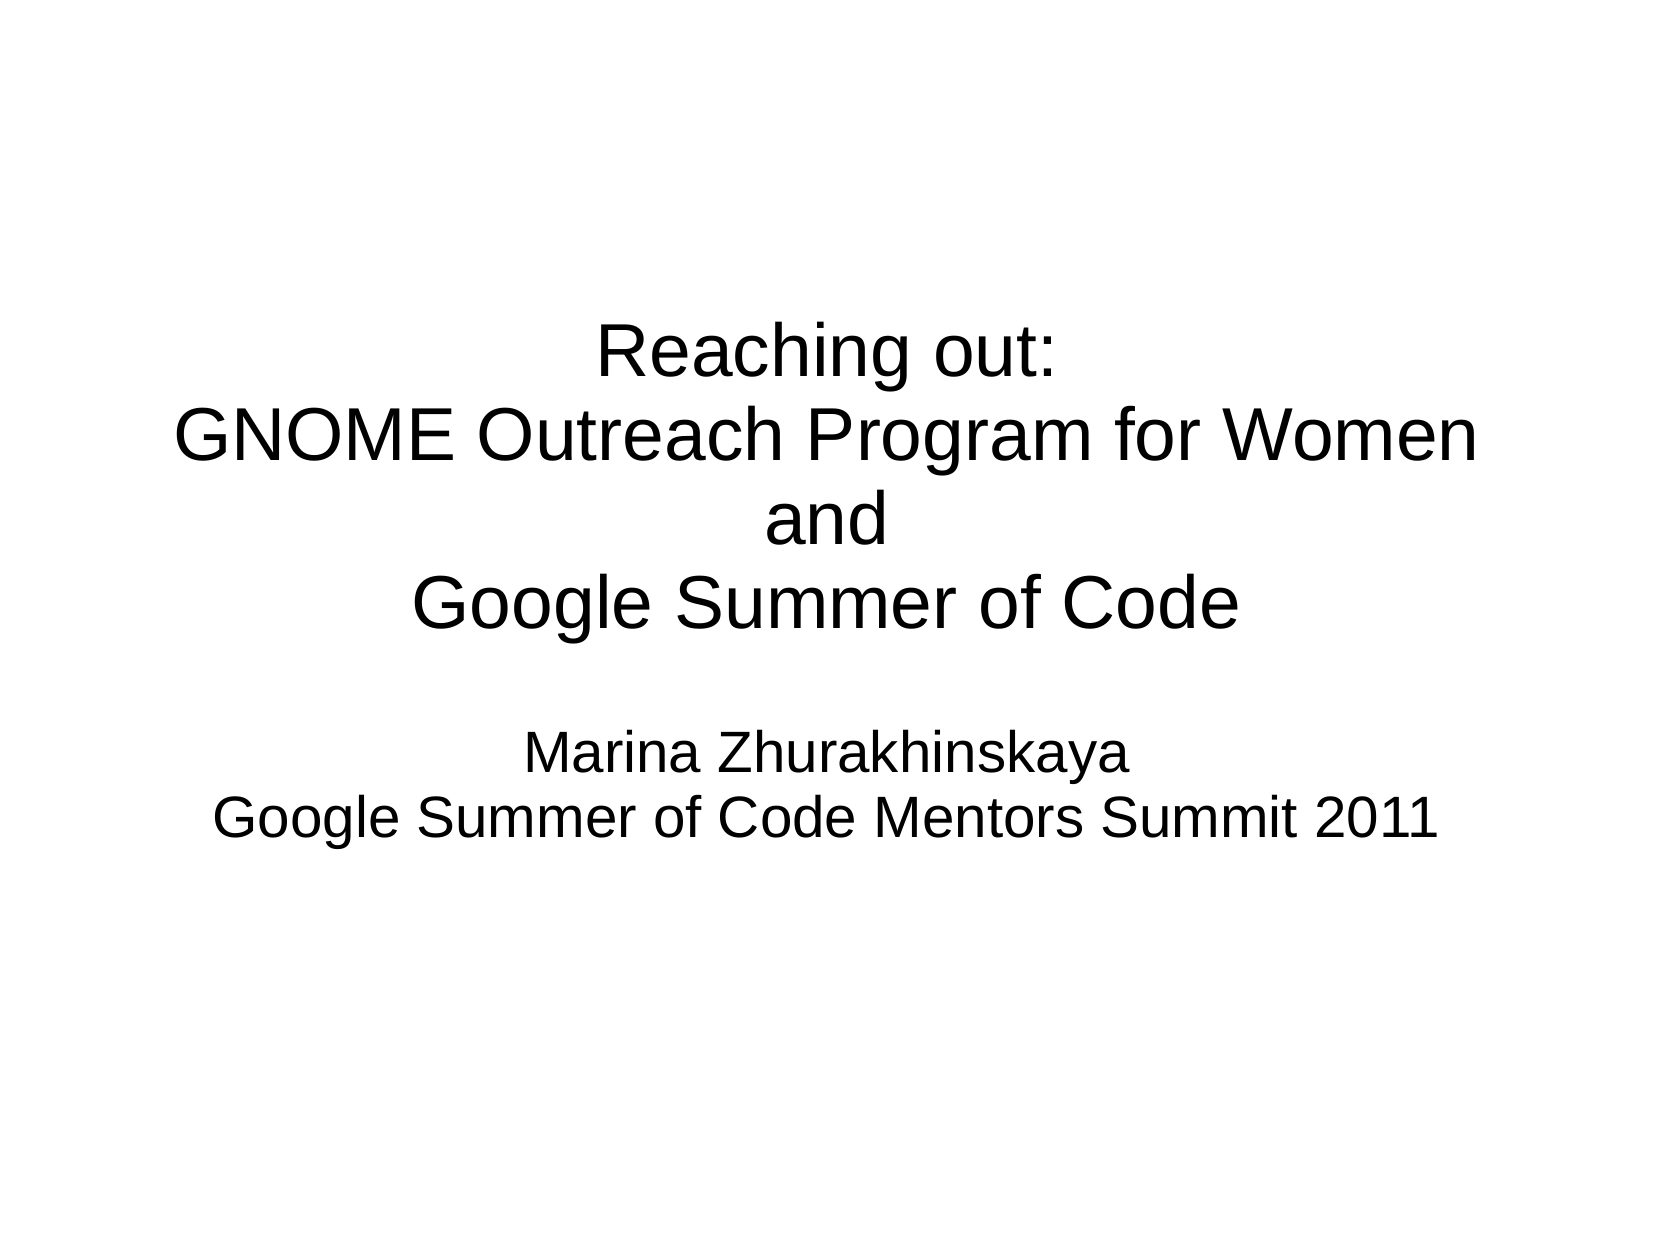

# Reaching out:
GNOME Outreach Program for Women
and
Google Summer of Code
Marina Zhurakhinskaya
Google Summer of Code Mentors Summit 2011